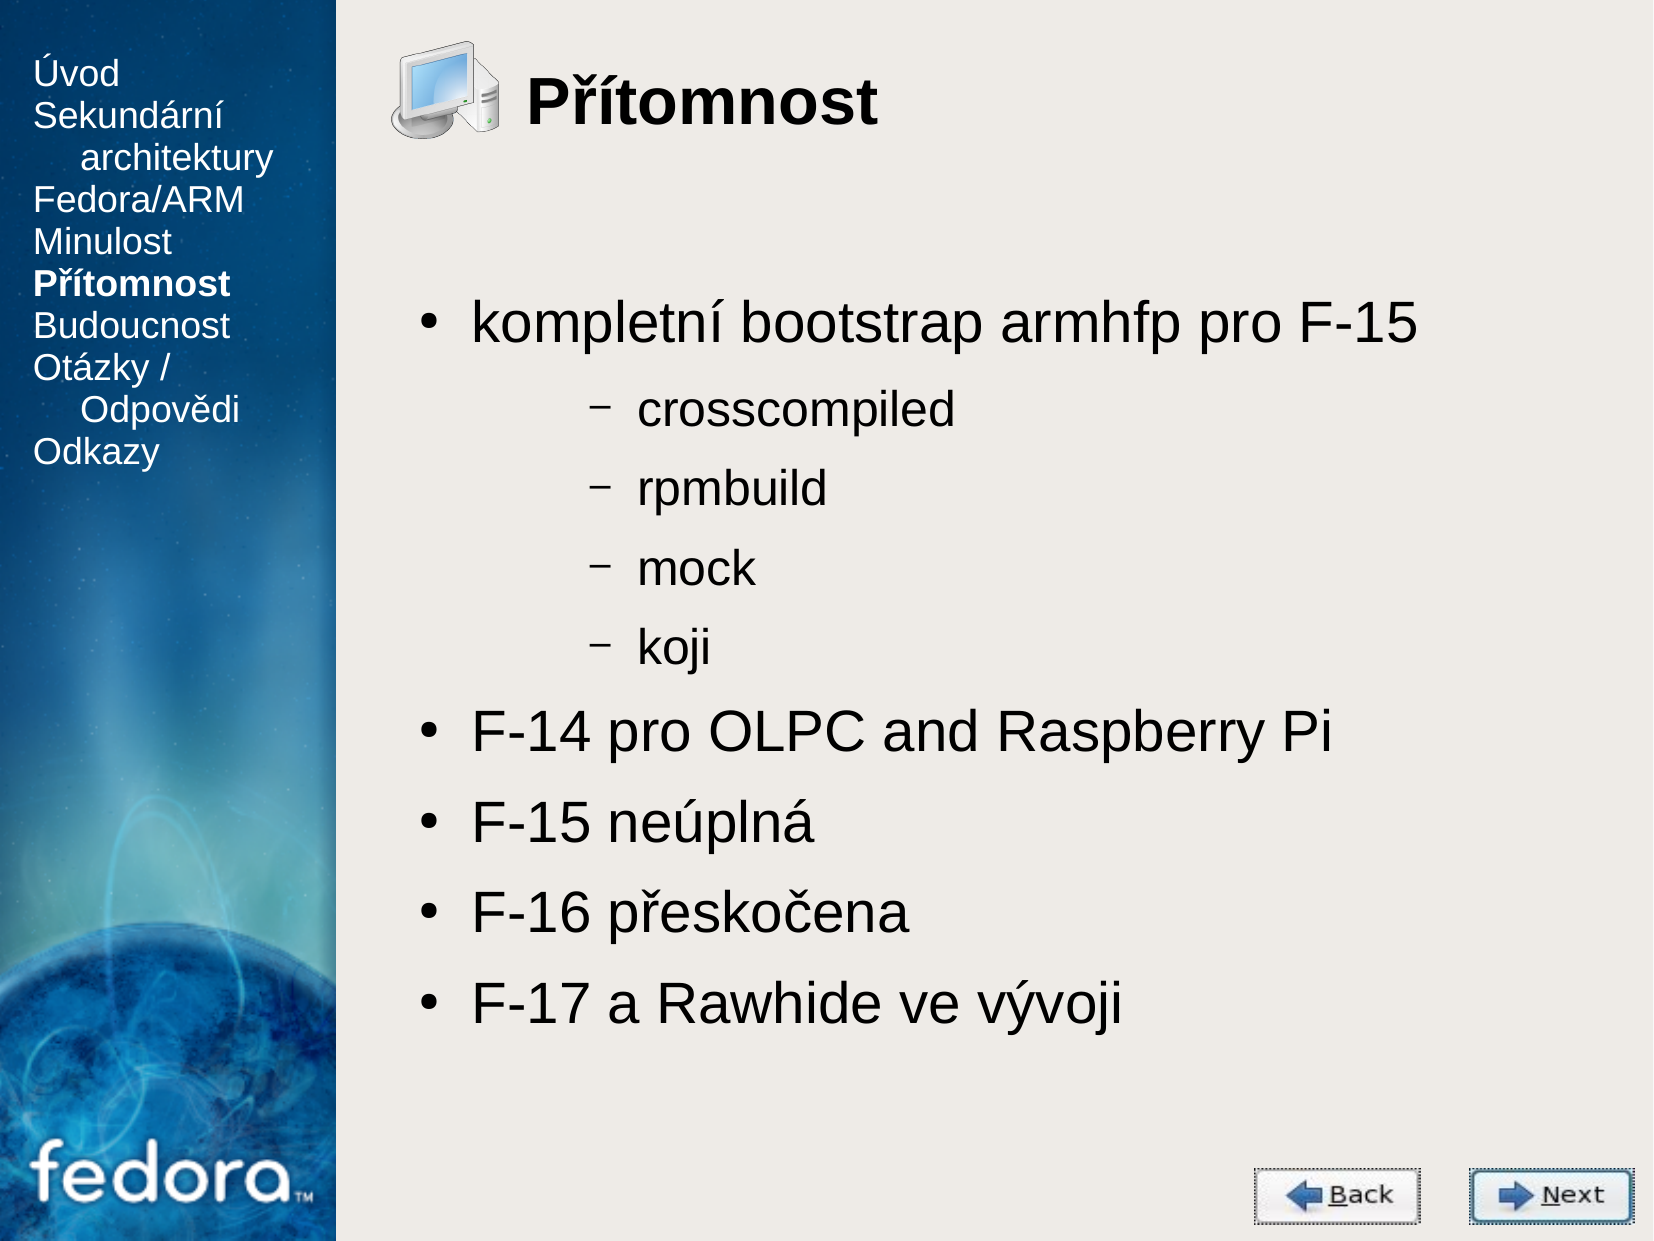

Úvod
Sekundární architektury
Fedora/ARM
Minulost
Přítomnost
Budoucnost
Otázky / Odpovědi
Odkazy
# Agenda
Přítomnost
kompletní bootstrap armhfp pro F-15
crosscompiled
rpmbuild
mock
koji
F-14 pro OLPC and Raspberry Pi
F-15 neúplná
F-16 přeskočena
F-17 a Rawhide ve vývoji